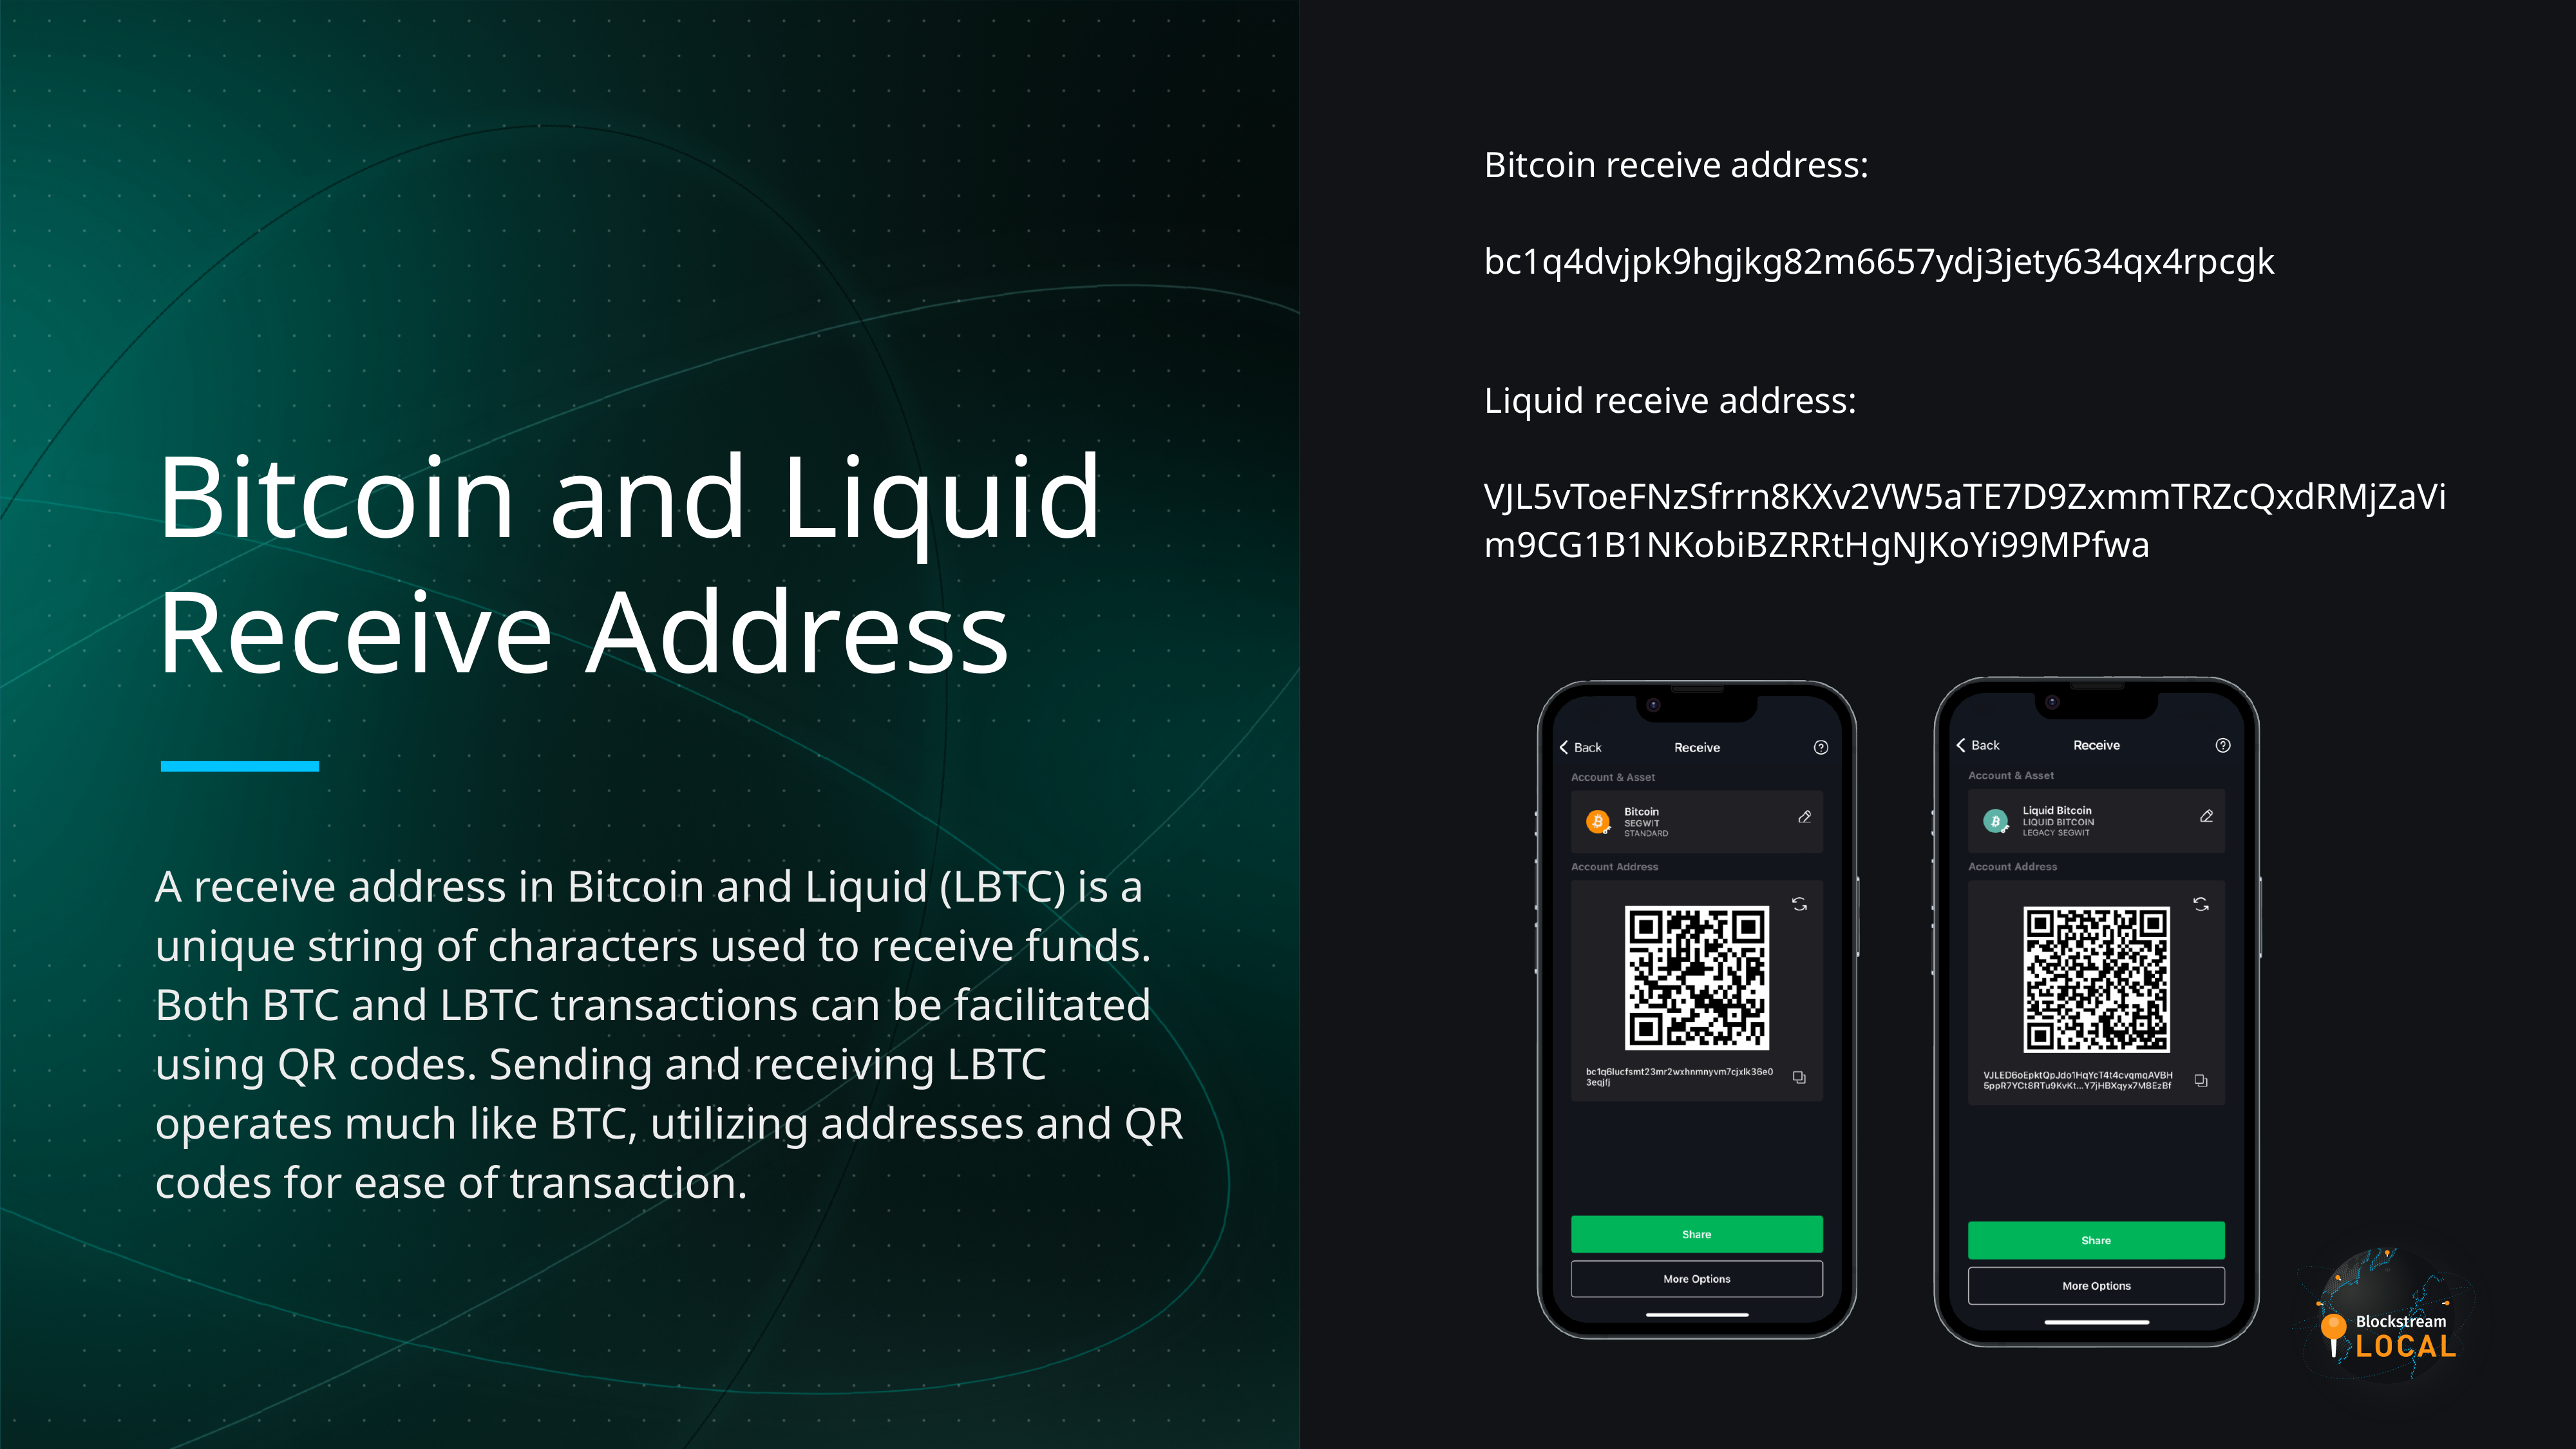

Bitcoin receive address:
bc1q4dvjpk9hgjkg82m6657ydj3jety634qx4rpcgk
Liquid receive address:
VJL5vToeFNzSfrrn8KXv2VW5aTE7D9ZxmmTRZcQxdRMjZaVim9CG1B1NKobiBZRRtHgNJKoYi99MPfwa
Bitcoin and Liquid
Receive Address
A receive address in Bitcoin and Liquid (LBTC) is a unique string of characters used to receive funds. Both BTC and LBTC transactions can be facilitated using QR codes. Sending and receiving LBTC operates much like BTC, utilizing addresses and QR codes for ease of transaction.